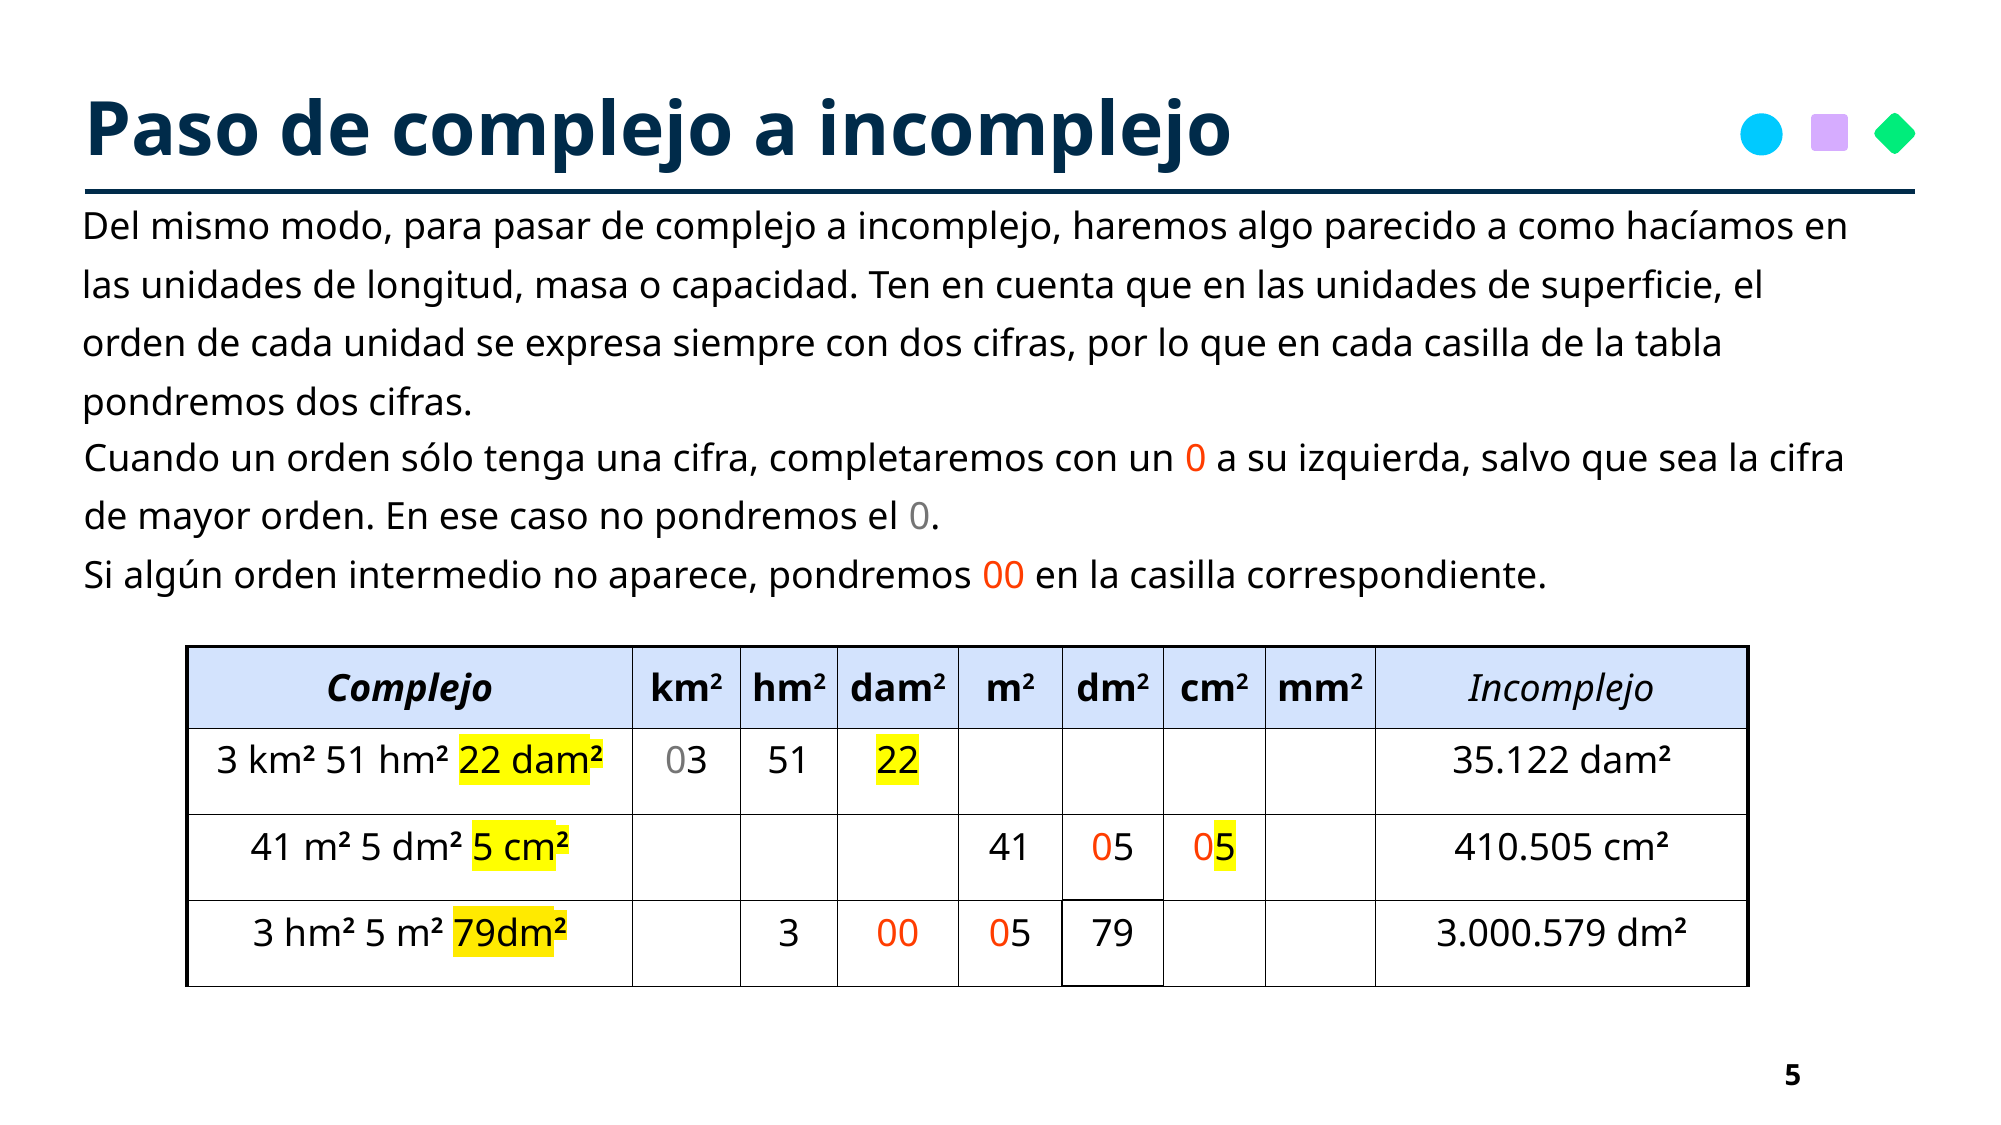

# Paso de complejo a incomplejo
Del mismo modo, para pasar de complejo a incomplejo, haremos algo parecido a como hacíamos en las unidades de longitud, masa o capacidad. Ten en cuenta que en las unidades de superficie, el orden de cada unidad se expresa siempre con dos cifras, por lo que en cada casilla de la tabla pondremos dos cifras.
Cuando un orden sólo tenga una cifra, completaremos con un 0 a su izquierda, salvo que sea la cifra de mayor orden. En ese caso no pondremos el 0.
Si algún orden intermedio no aparece, pondremos 00 en la casilla correspondiente.
| Complejo | km2 | hm2 | dam2 | m2 | dm2 | cm2 | mm2 | Incomplejo |
| --- | --- | --- | --- | --- | --- | --- | --- | --- |
| 3 km2 51 hm2 22 dam2 | 03 | 51 | 22 | | | | | 35.122 dam2 |
| 41 m2 5 dm2 5 cm2 | | | | 41 | 05 | 05 | | 410.505 cm2 |
| 3 hm2 5 m2 79dm2 | | 3 | 00 | 05 | 79 | | | 3.000.579 dm2 |